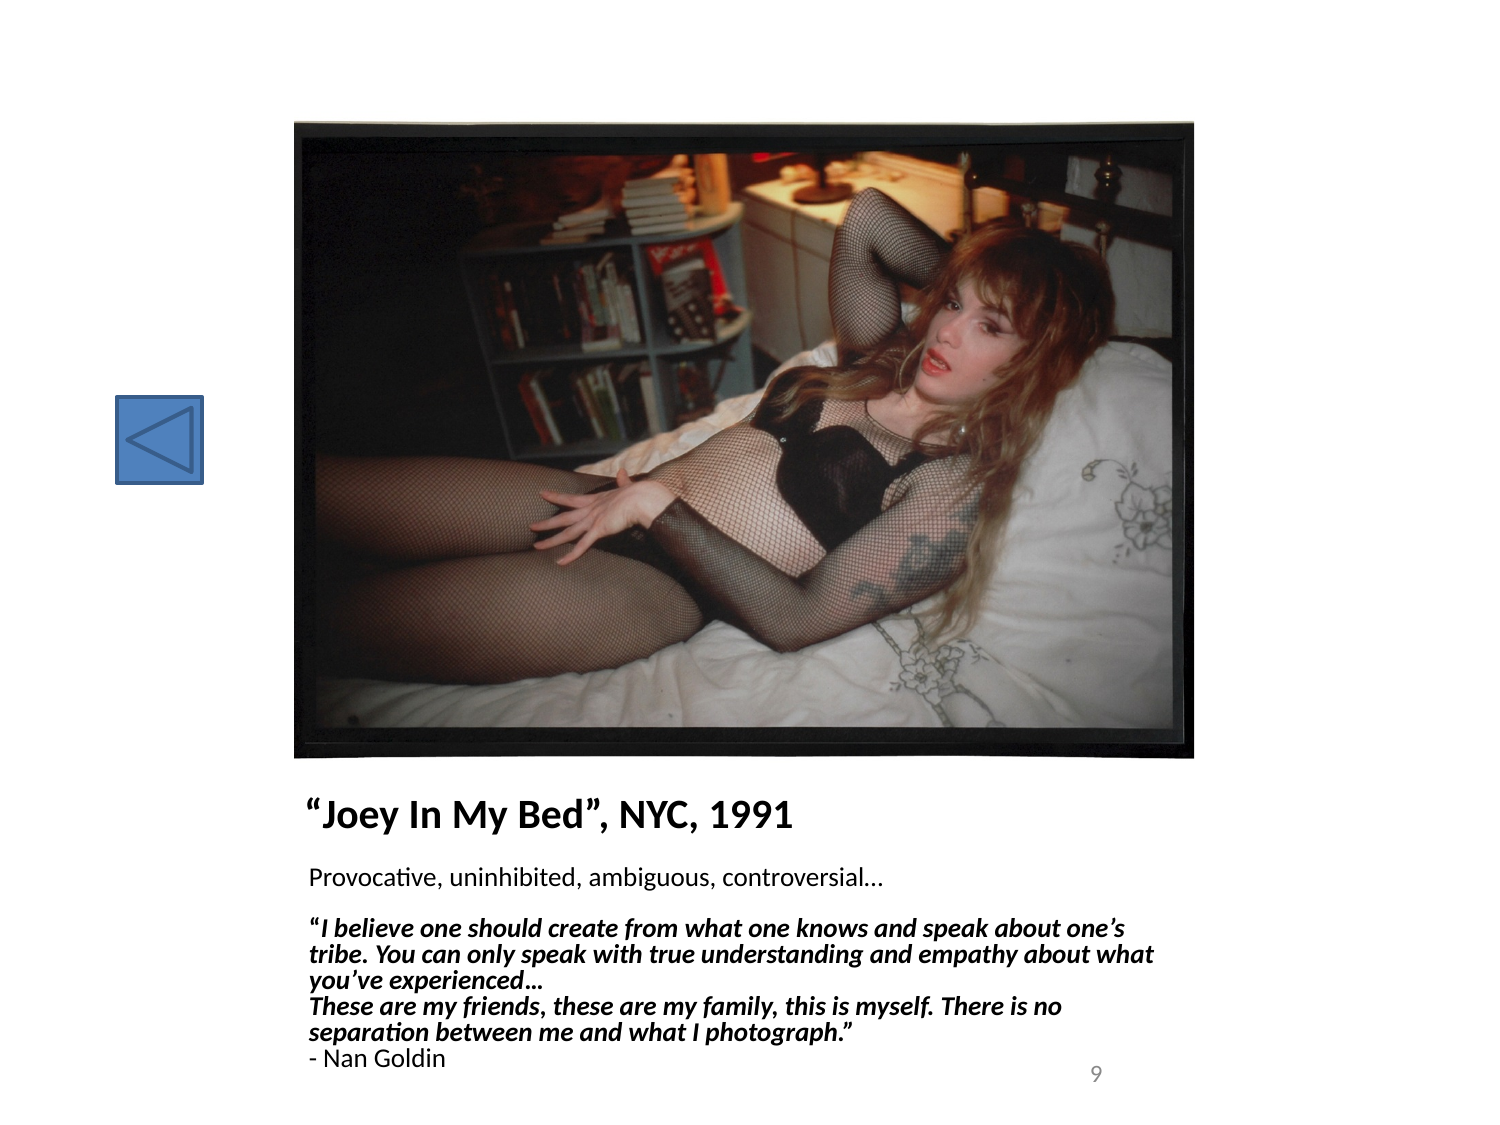

# “Joey In My Bed”, NYC, 1991
Provocative, uninhibited, ambiguous, controversial…
“I believe one should create from what one knows and speak about one’s tribe. You can only speak with true understanding and empathy about what you’ve experienced…
These are my friends, these are my family, this is myself. There is no separation between me and what I photograph.”
- Nan Goldin
9